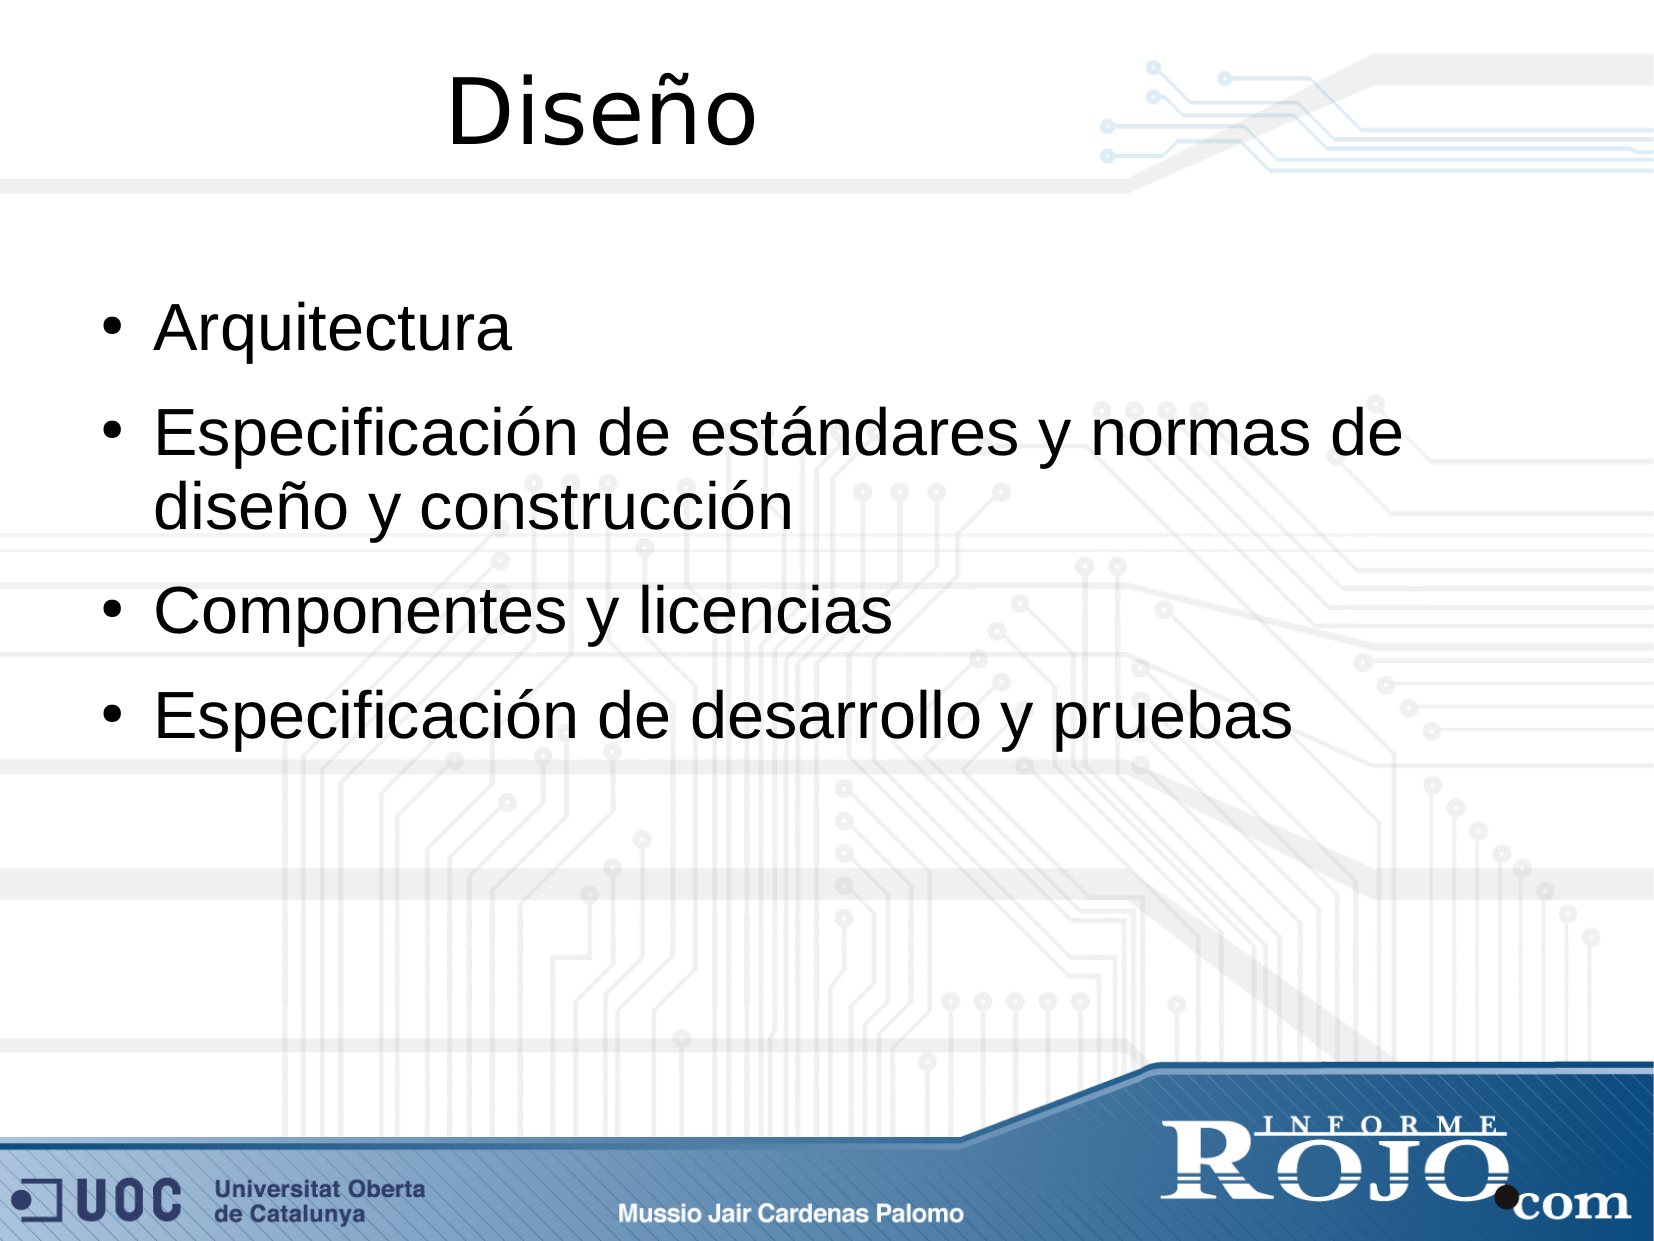

# Diseño
Arquitectura
Especificación de estándares y normas de diseño y construcción
Componentes y licencias
Especificación de desarrollo y pruebas